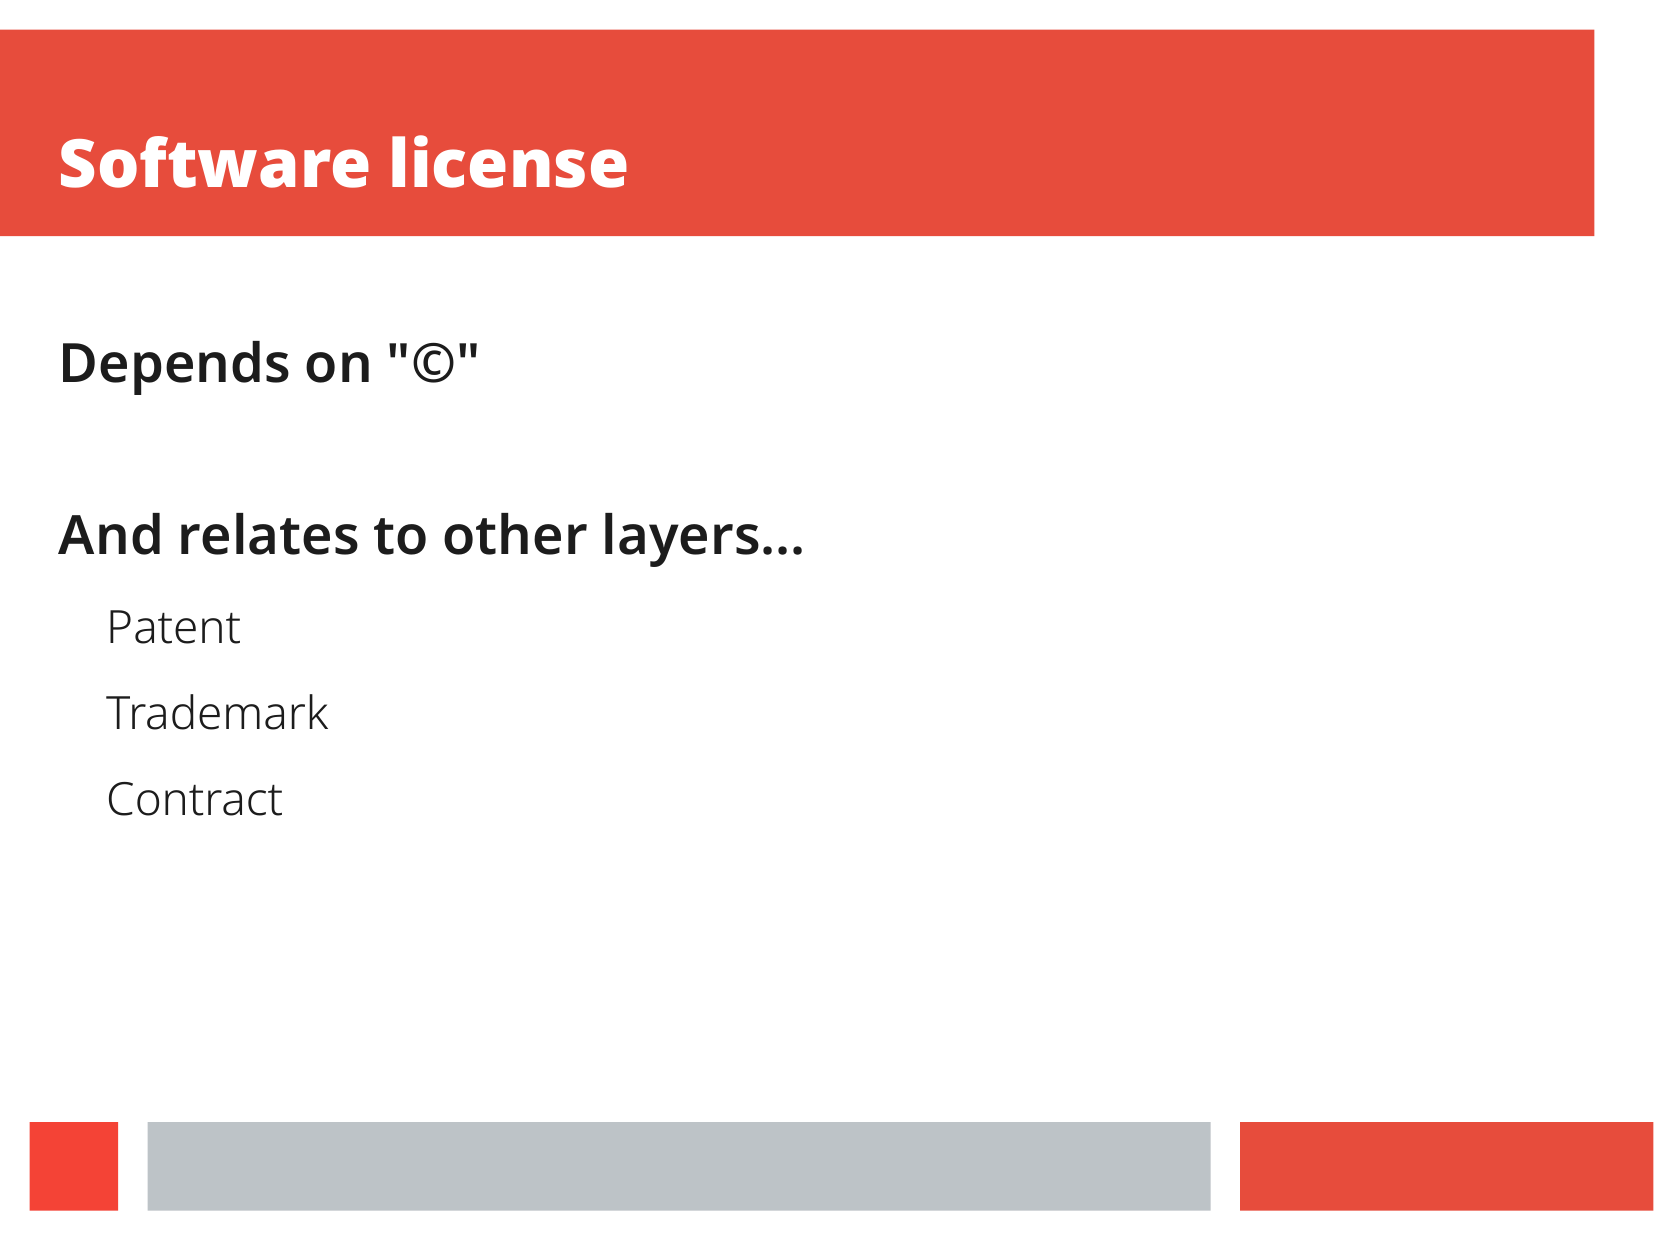

# Software license
Depends on "©"
And relates to other layers...
Patent
Trademark
Contract